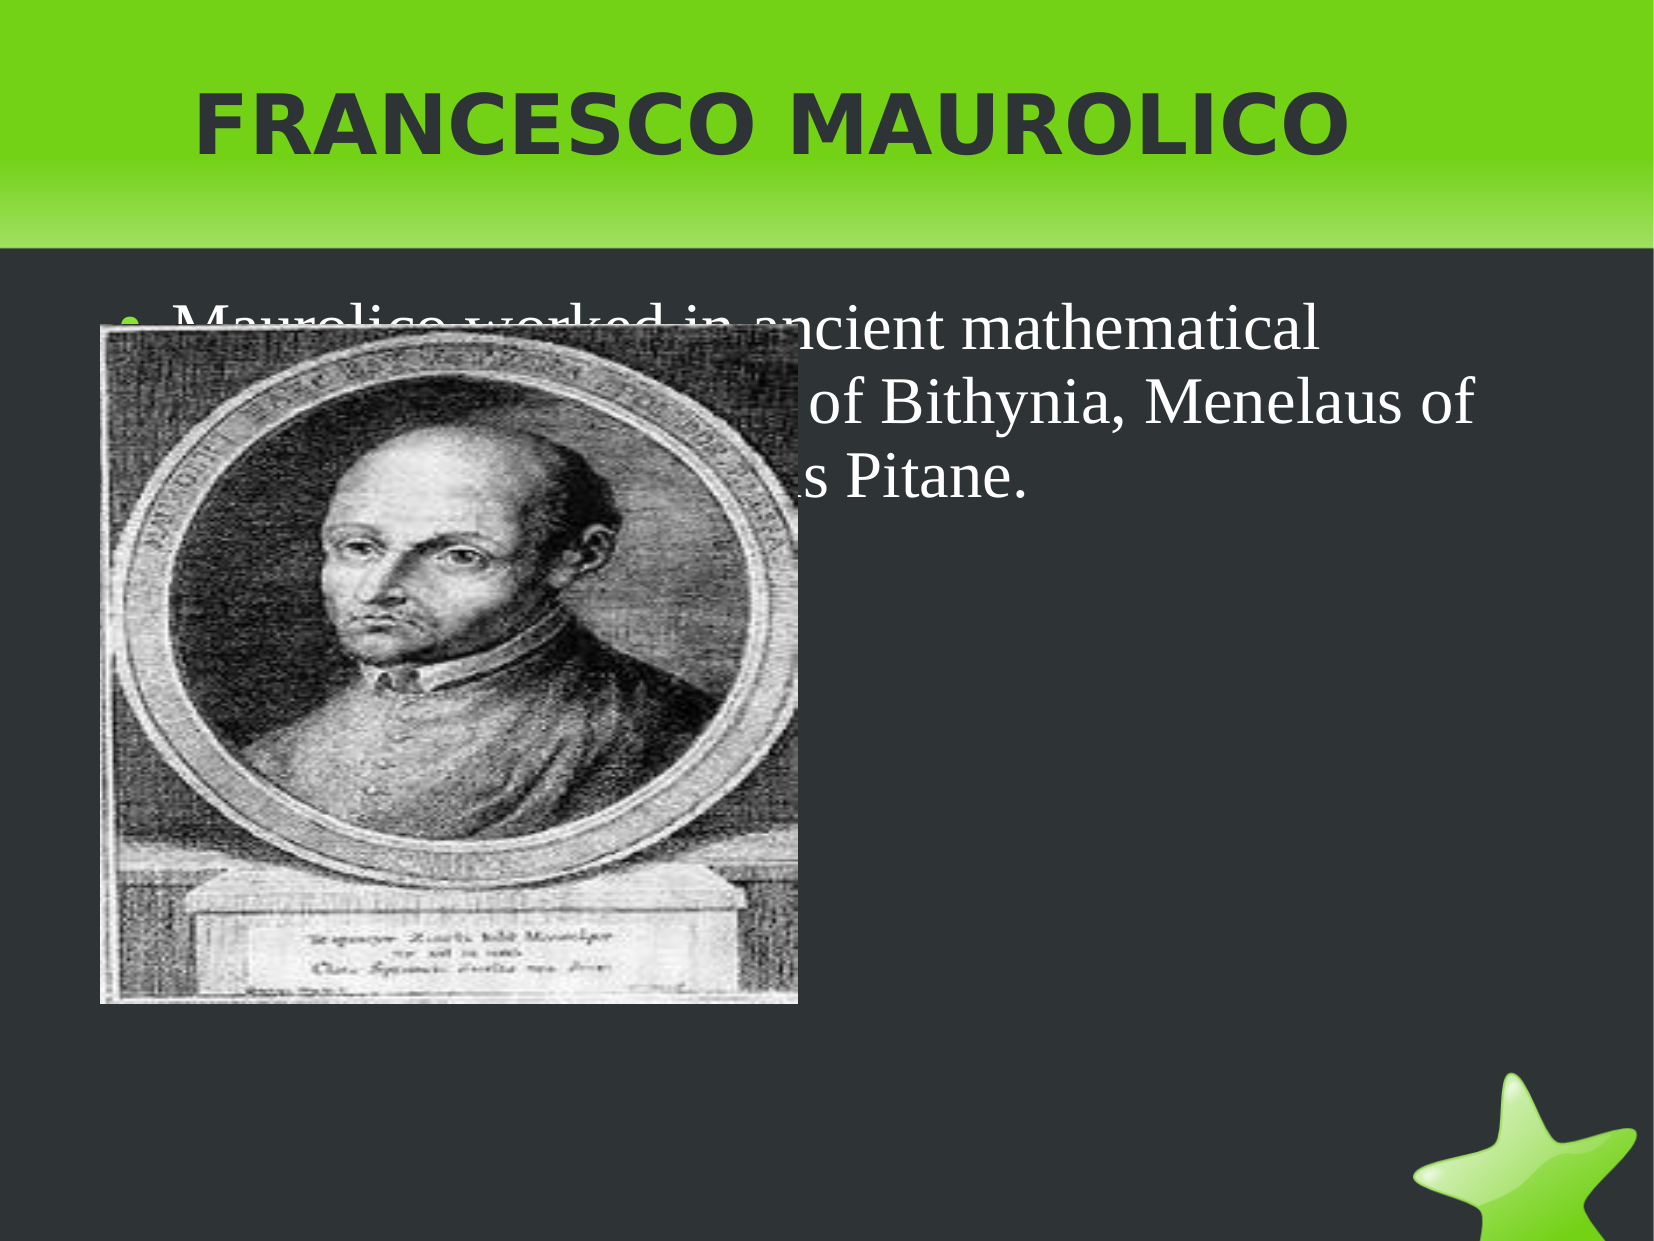

# FRANCESCO MAUROLICO
Maurolico worked in ancient mathematical texts,like Theodosius of Bithynia, Menelaus of Alexandria, Autolycus Pitane.